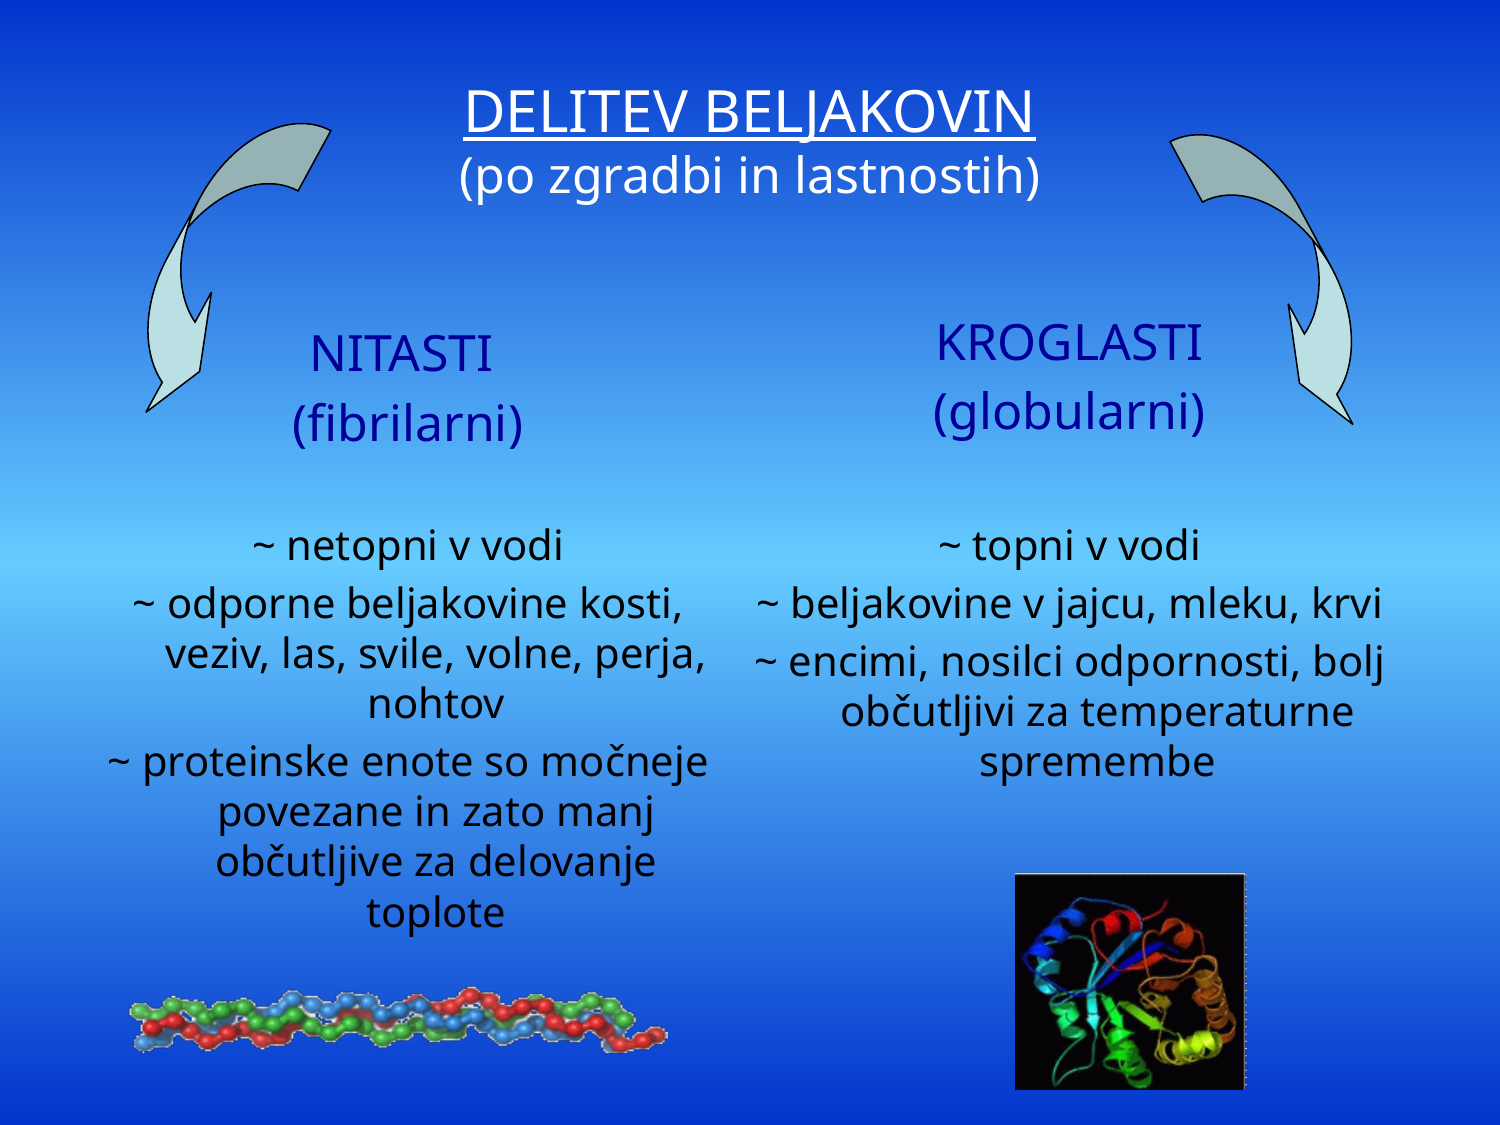

# DELITEV BELJAKOVIN (po zgradbi in lastnostih)
KROGLASTI
(globularni)
~ topni v vodi
~ beljakovine v jajcu, mleku, krvi
~ encimi, nosilci odpornosti, bolj občutljivi za temperaturne spremembe
NITASTI
(fibrilarni)
~ netopni v vodi
~ odporne beljakovine kosti, veziv, las, svile, volne, perja, nohtov
~ proteinske enote so močneje povezane in zato manj občutljive za delovanje toplote